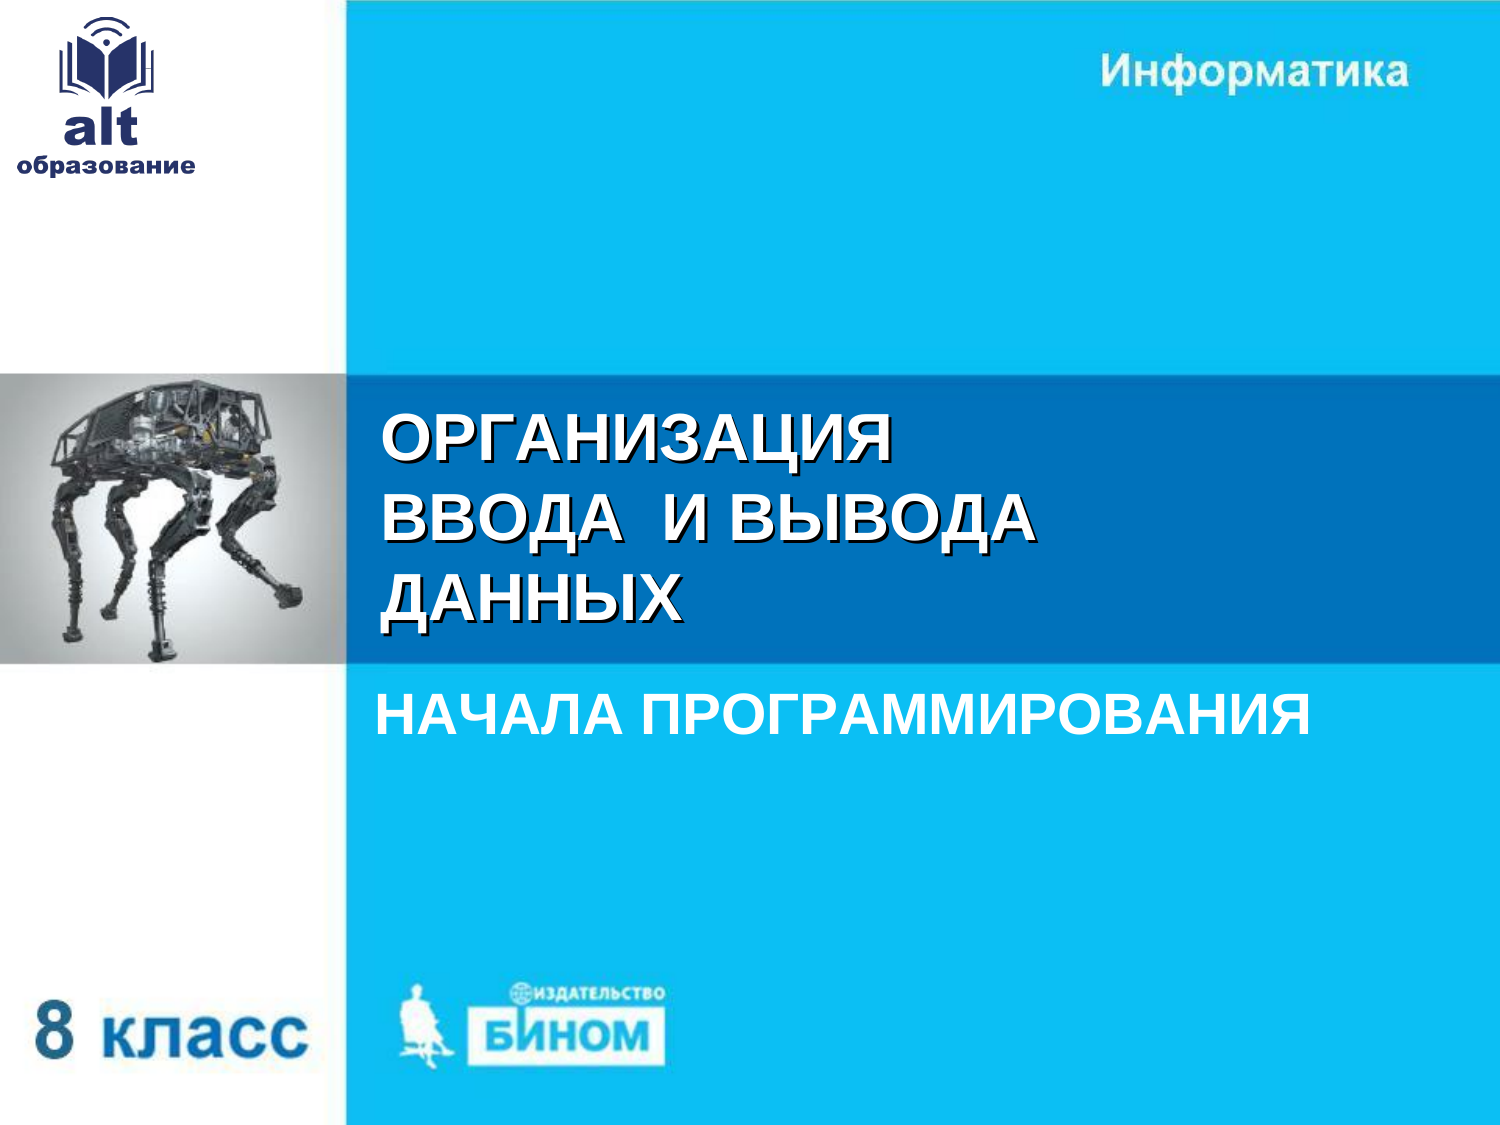

ОРГАНИЗАЦИЯ ВВОДА И ВЫВОДА ДАННЫХ
НАЧАЛА ПРОГРАММИРОВАНИЯ